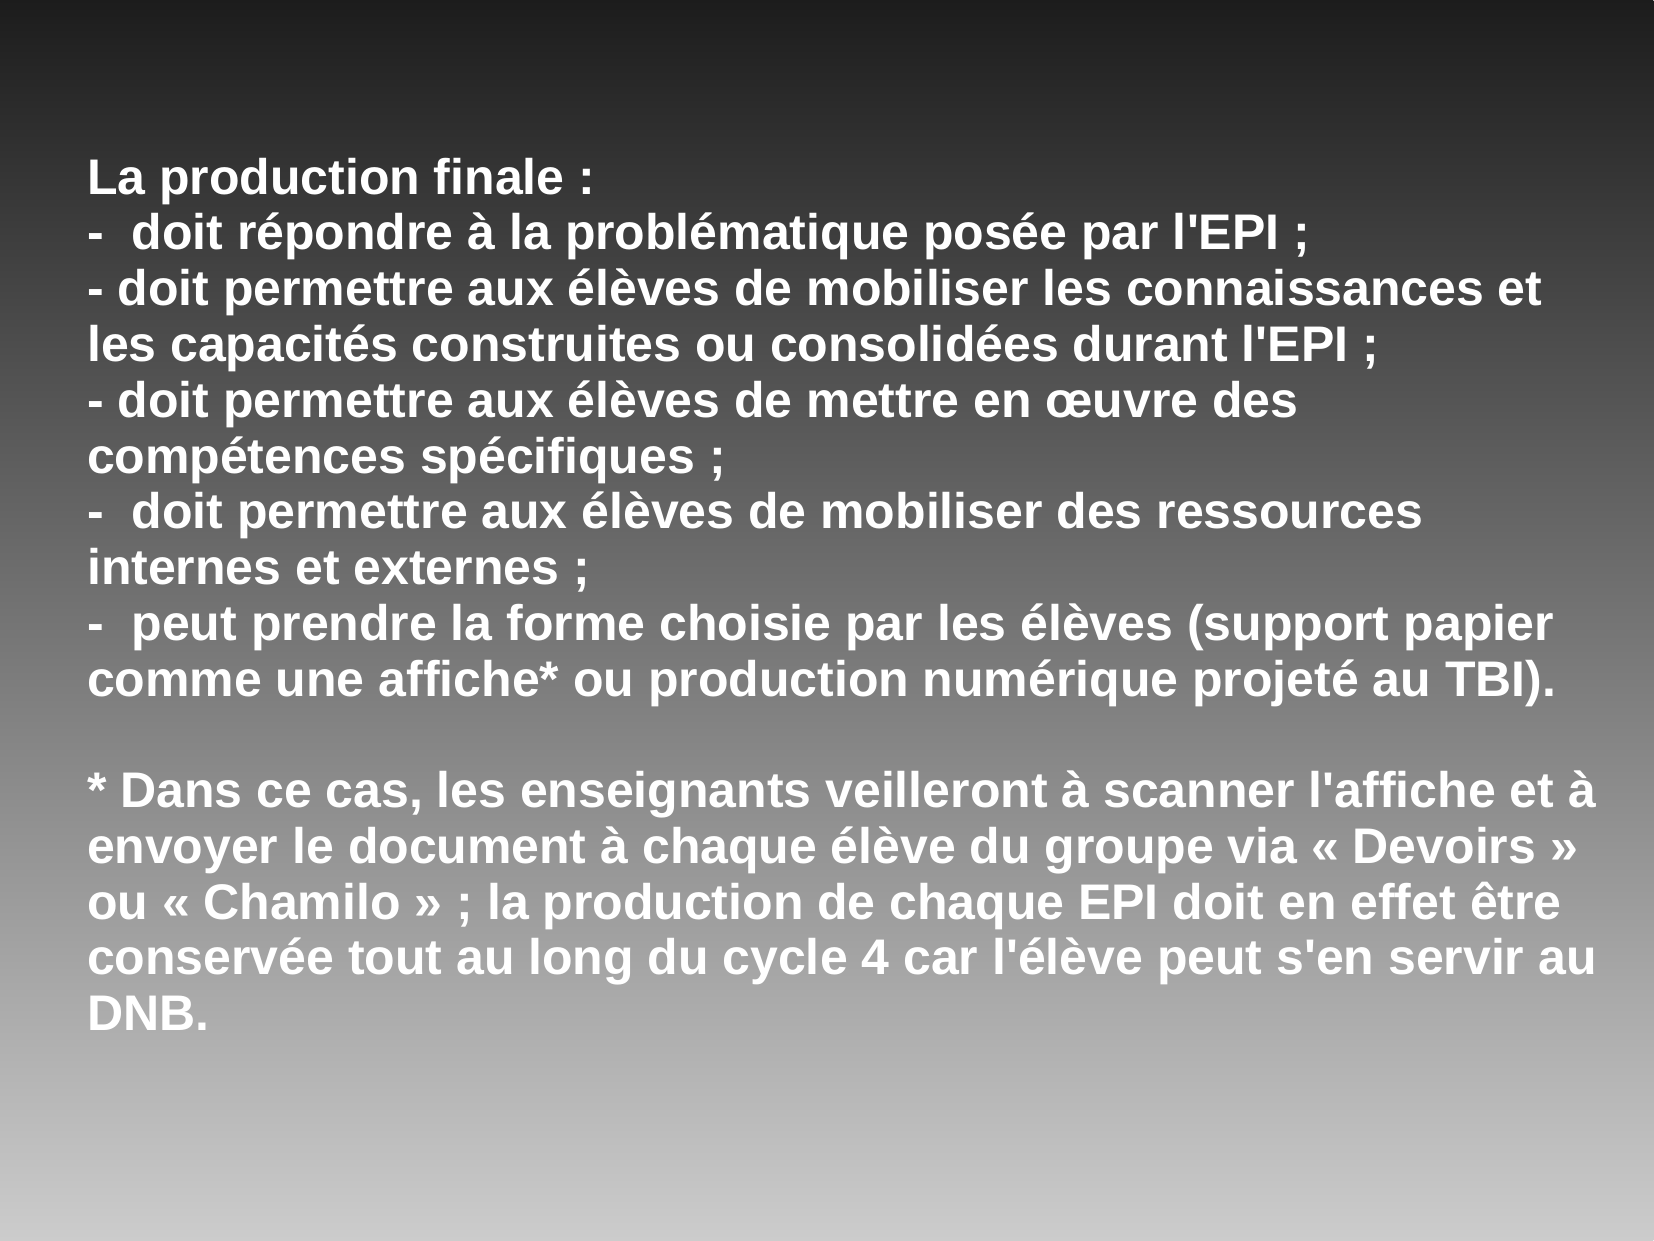

La production finale :
- doit répondre à la problématique posée par l'EPI ;
- doit permettre aux élèves de mobiliser les connaissances et les capacités construites ou consolidées durant l'EPI ;
- doit permettre aux élèves de mettre en œuvre des compétences spécifiques ;
- doit permettre aux élèves de mobiliser des ressources internes et externes ;
- peut prendre la forme choisie par les élèves (support papier comme une affiche* ou production numérique projeté au TBI).
* Dans ce cas, les enseignants veilleront à scanner l'affiche et à envoyer le document à chaque élève du groupe via « Devoirs » ou « Chamilo » ; la production de chaque EPI doit en effet être conservée tout au long du cycle 4 car l'élève peut s'en servir au DNB.